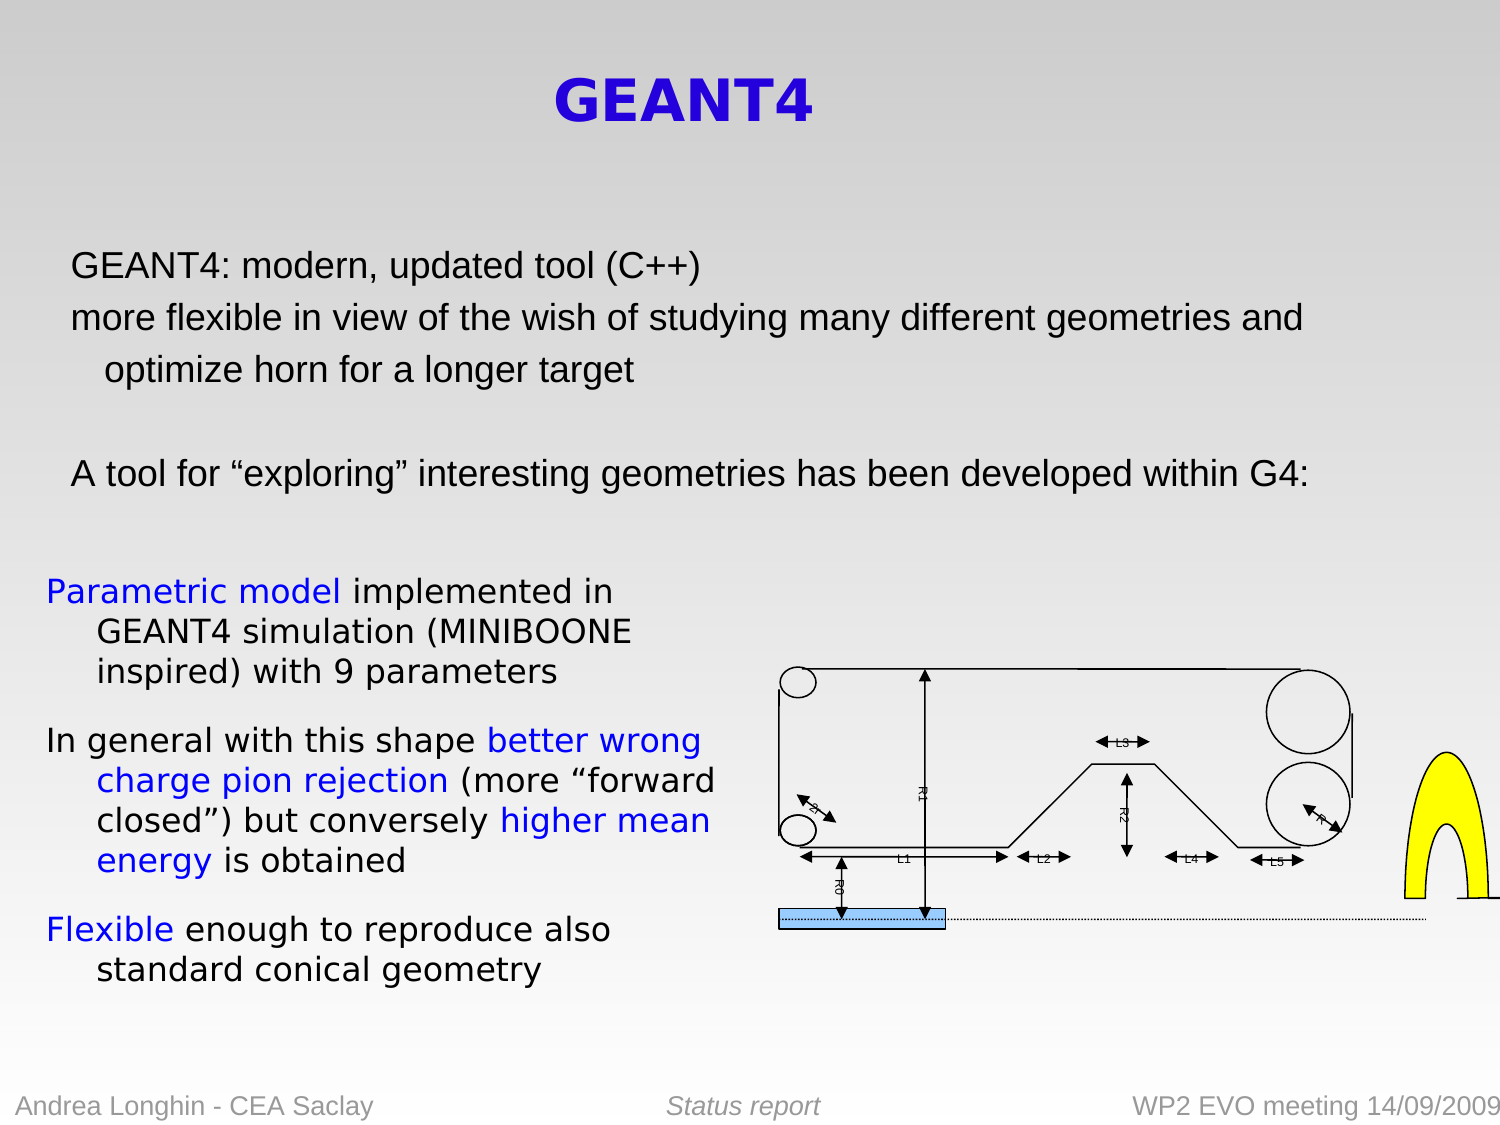

# GEANT4
GEANT4: modern, updated tool (C++)
more flexible in view of the wish of studying many different geometries and optimize horn for a longer target
A tool for “exploring” interesting geometries has been developed within G4:
Parametric model implemented in GEANT4 simulation (MINIBOONE inspired) with 9 parameters
In general with this shape better wrong charge pion rejection (more “forward closed”) but conversely higher mean energy is obtained
Flexible enough to reproduce also standard conical geometry
R1
L3
R2
2r
R
L2
L4
L1
L5
R0